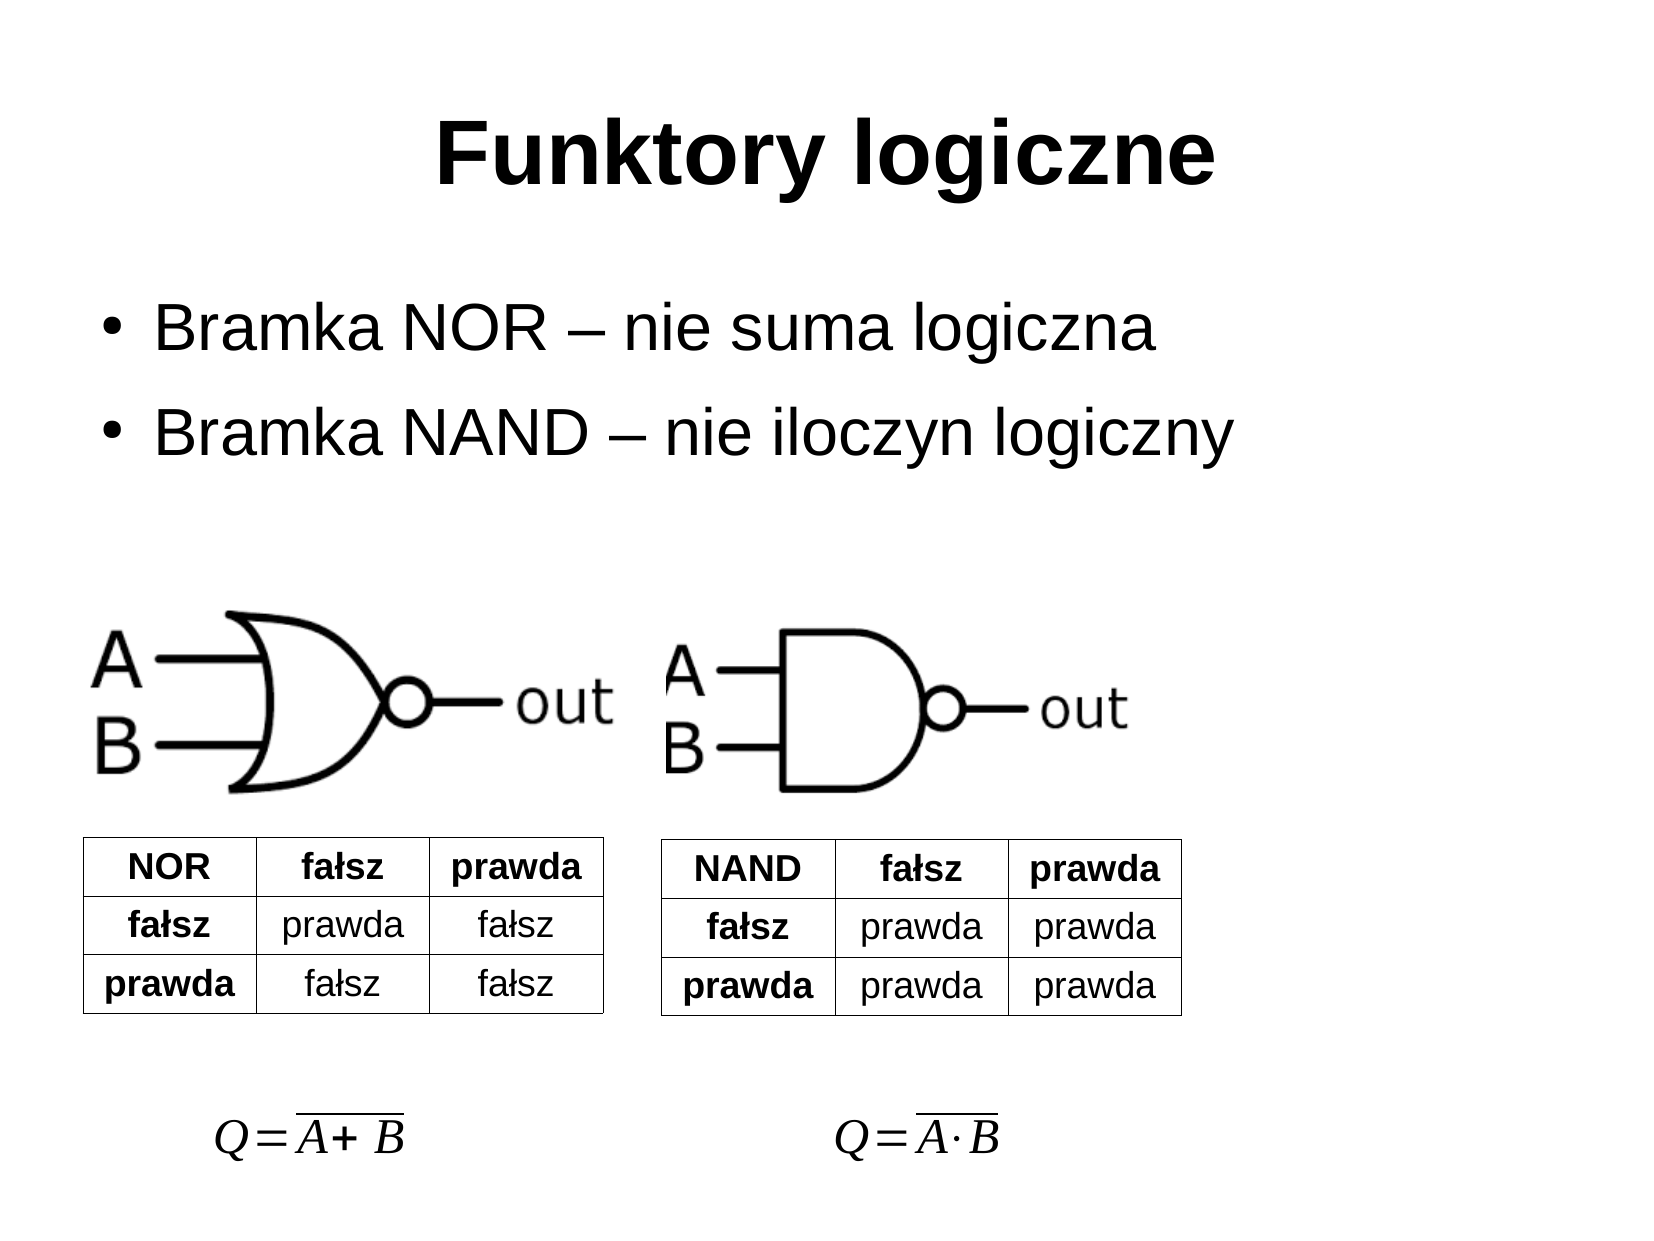

# Funktory logiczne
Bramka NOR – nie suma logiczna
Bramka NAND – nie iloczyn logiczny
| NOR | fałsz | prawda |
| --- | --- | --- |
| fałsz | prawda | fałsz |
| prawda | fałsz | fałsz |
| NAND | fałsz | prawda |
| --- | --- | --- |
| fałsz | prawda | prawda |
| prawda | prawda | prawda |